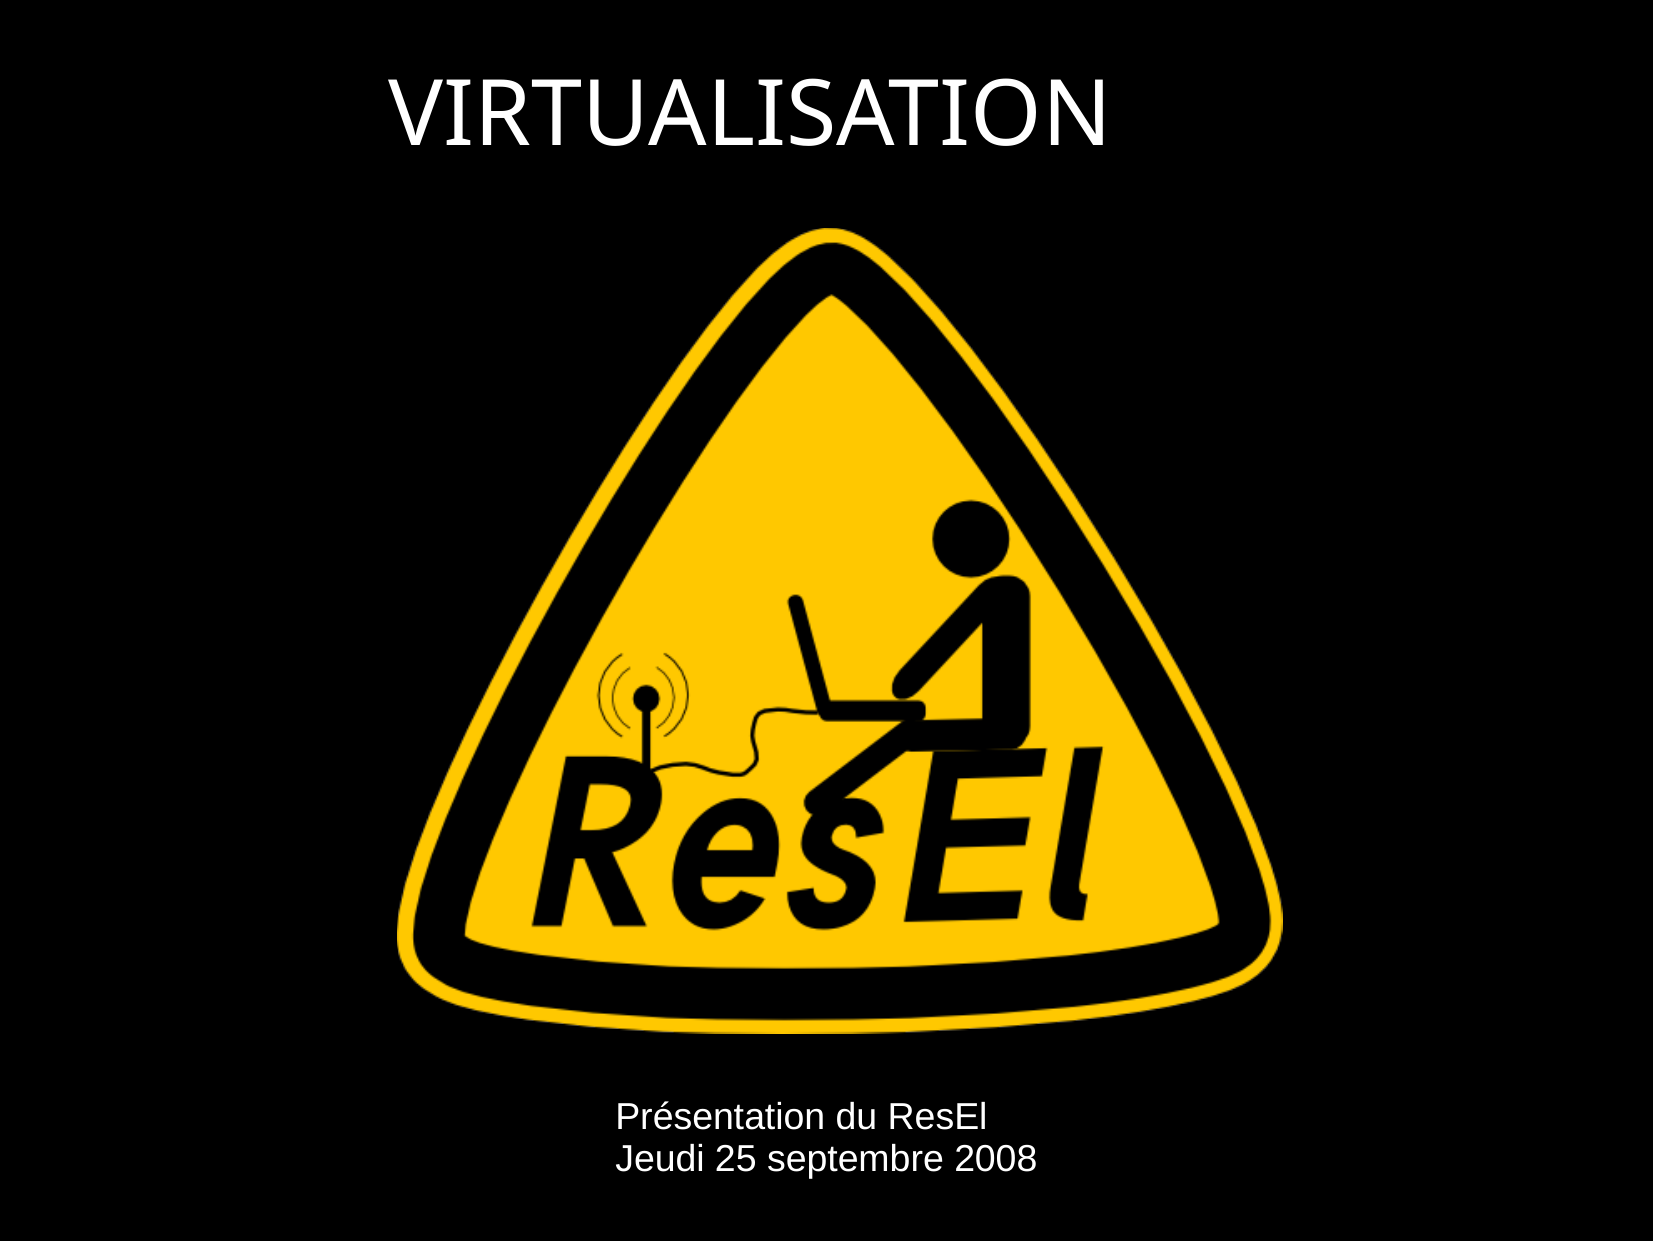

VIRTUALISATION
Présentation du ResEl
Jeudi 25 septembre 2008